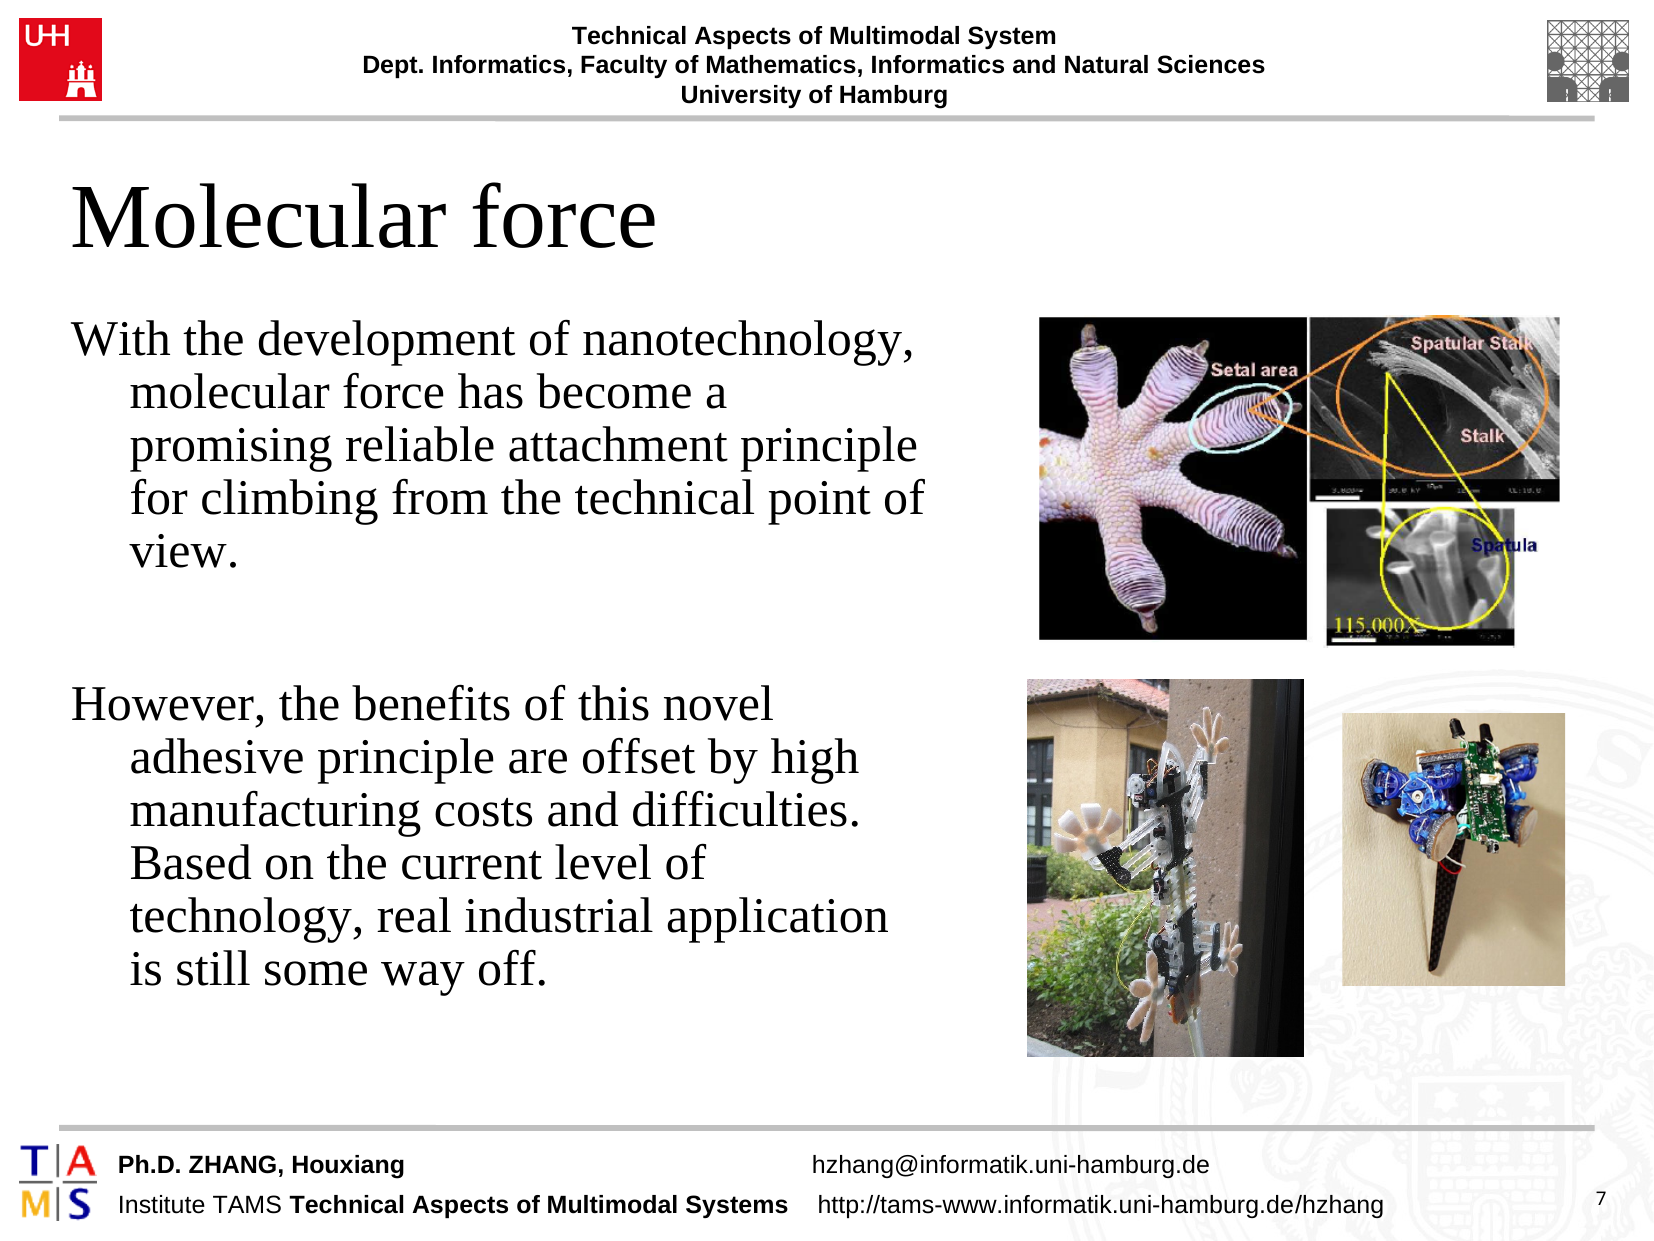

Molecular force
# With the development of nanotechnology, molecular force has become a promising reliable attachment principle for climbing from the technical point of view.
However, the benefits of this novel adhesive principle are offset by high manufacturing costs and difficulties. Based on the current level of technology, real industrial application is still some way off.